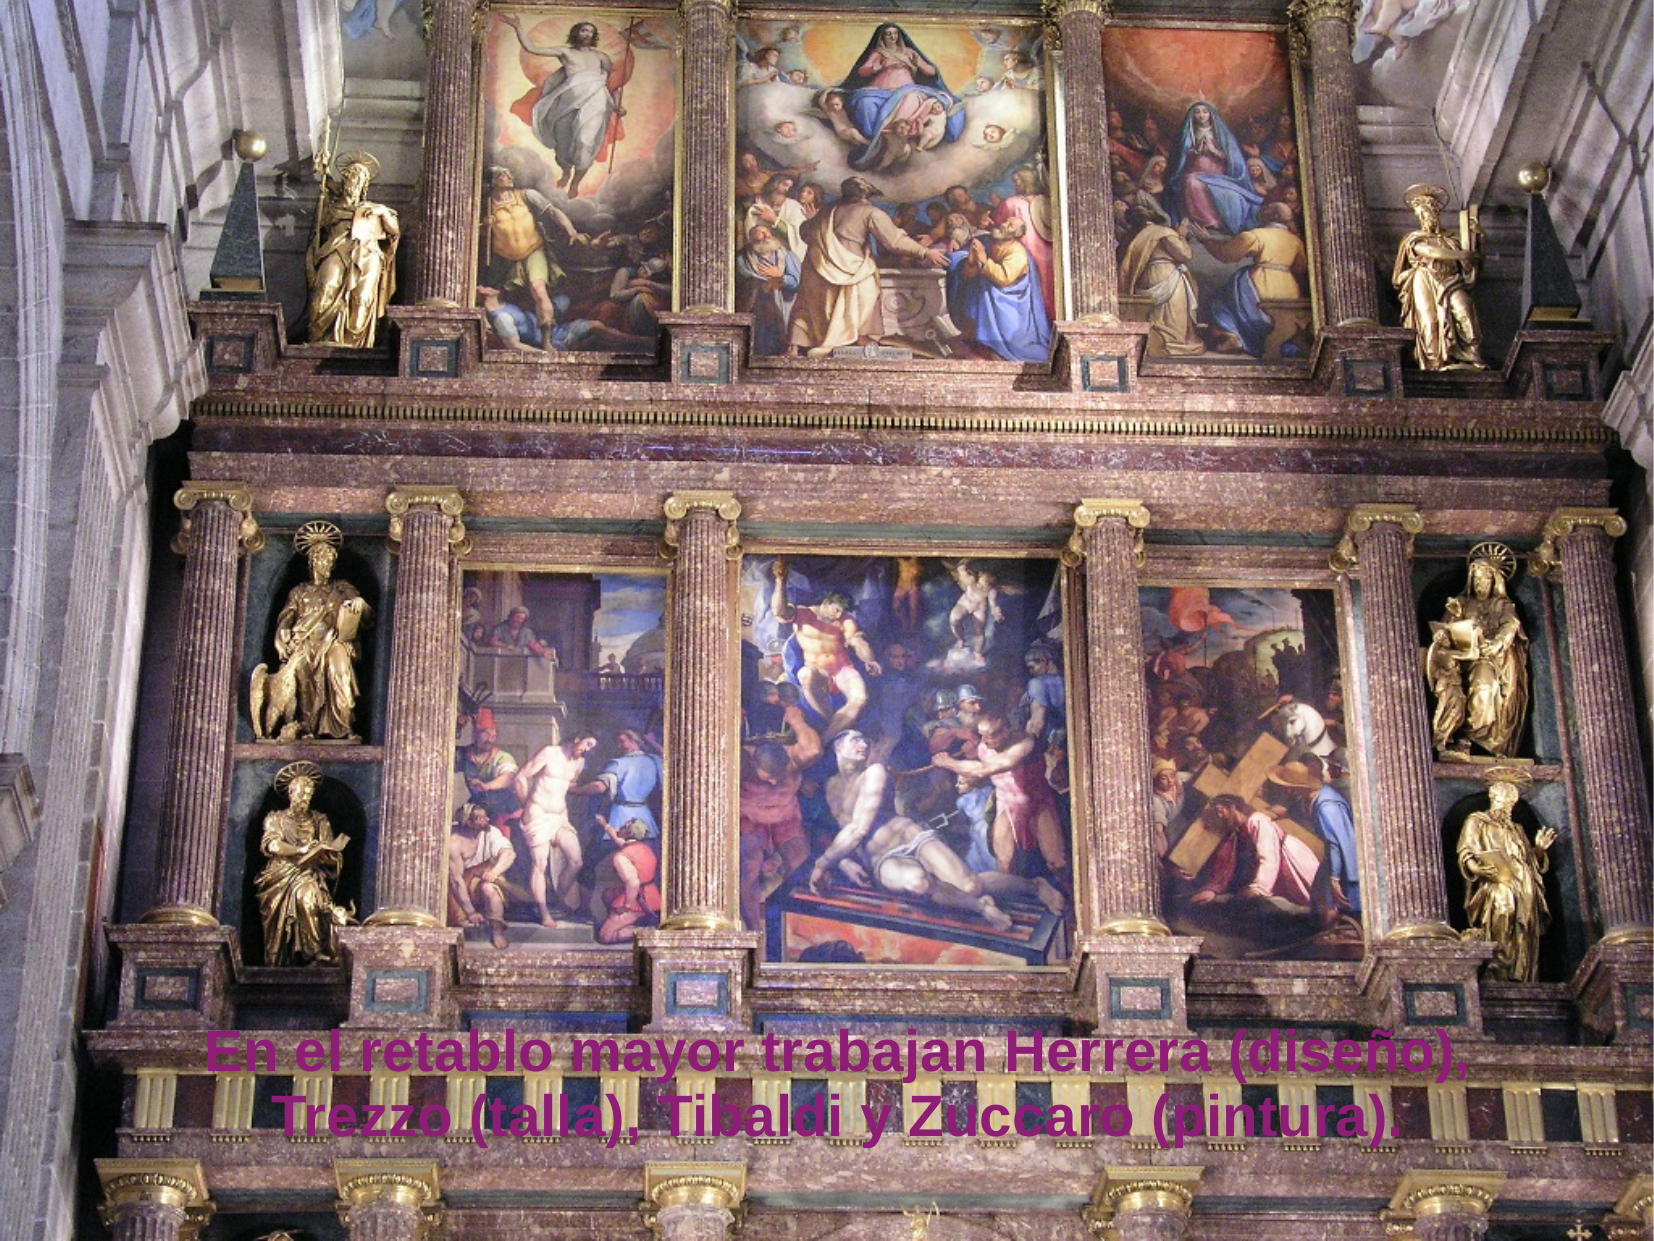

# En el retablo mayor trabajan Herrera (diseño), Trezzo (talla), Tibaldi y Zuccaro (pintura).